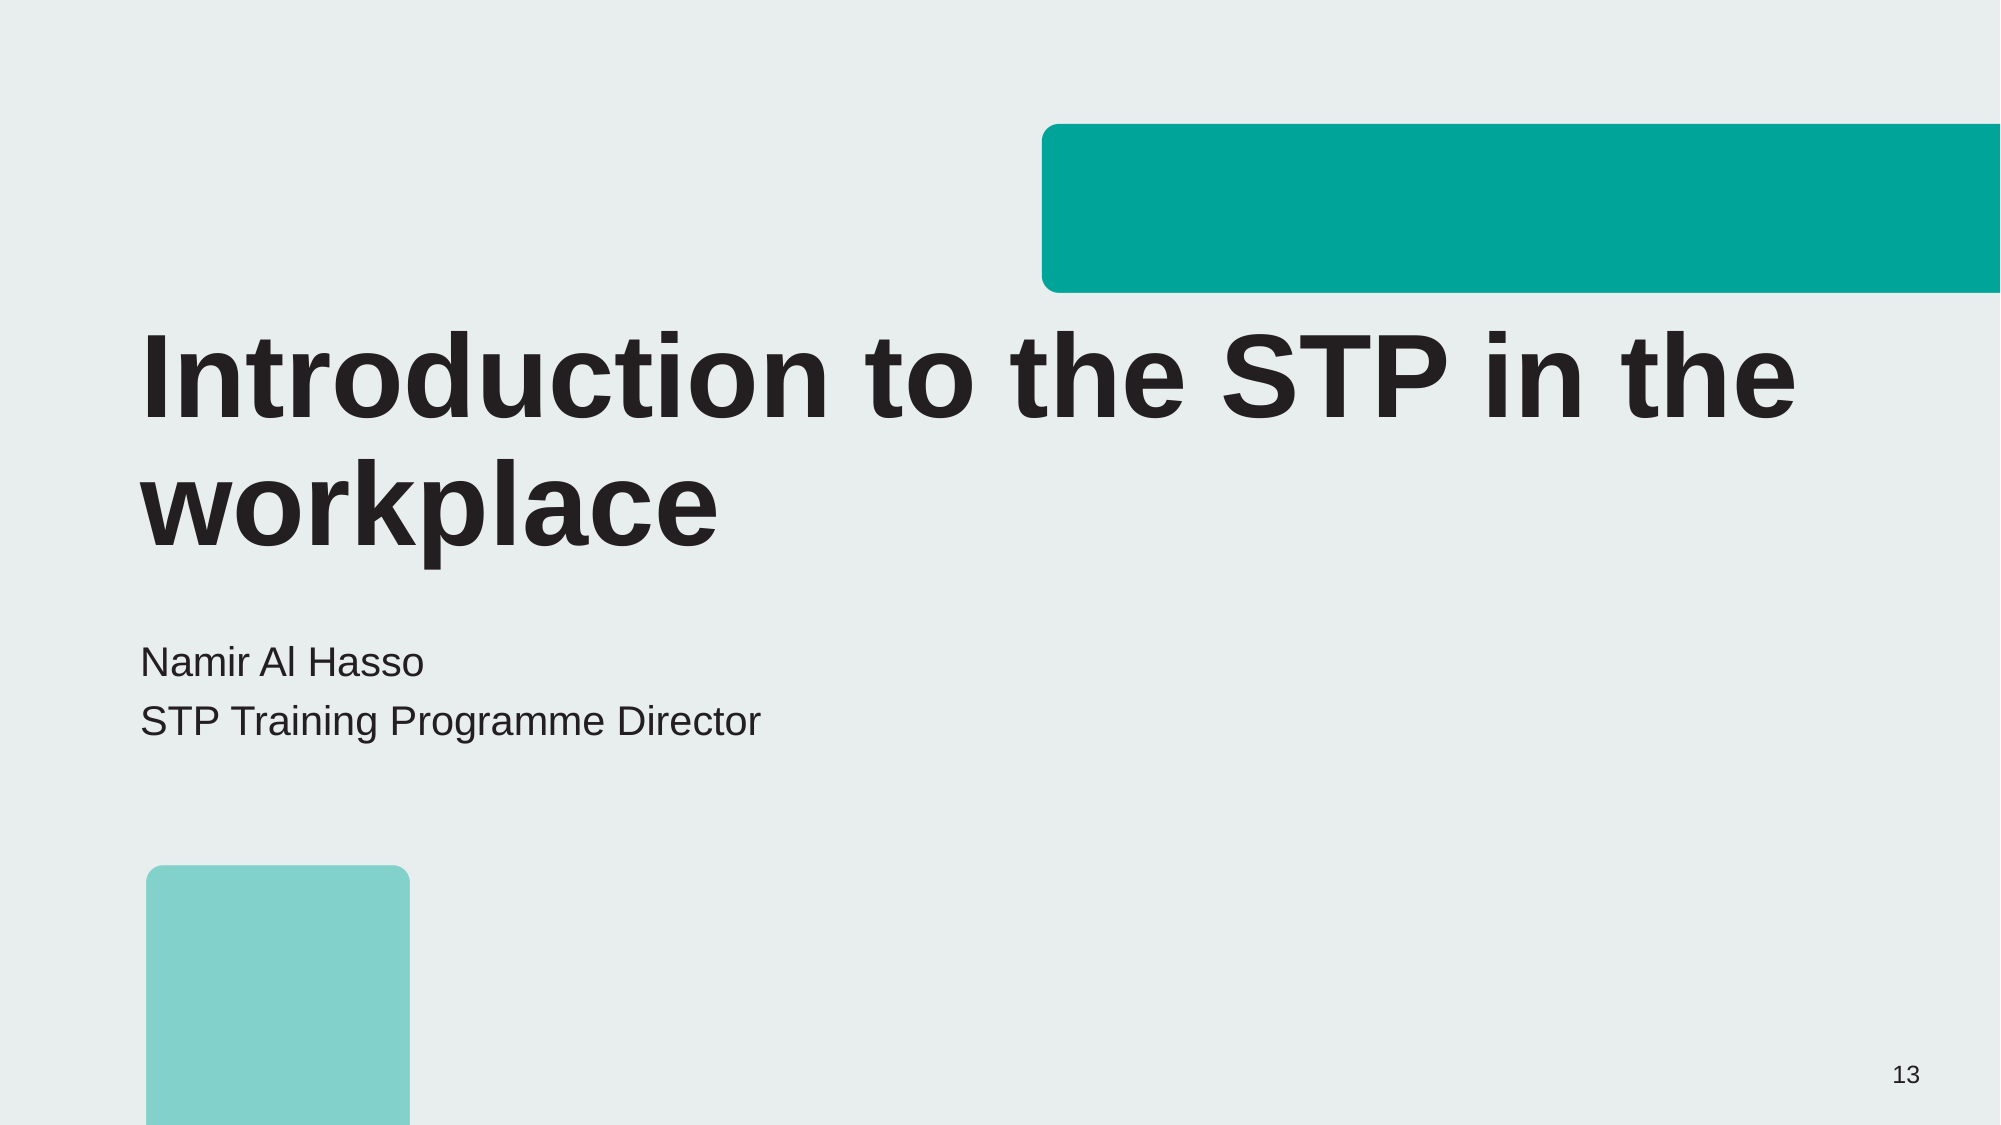

Introduction to the STP in the workplace
# Namir Al Hasso
STP Training Programme Director